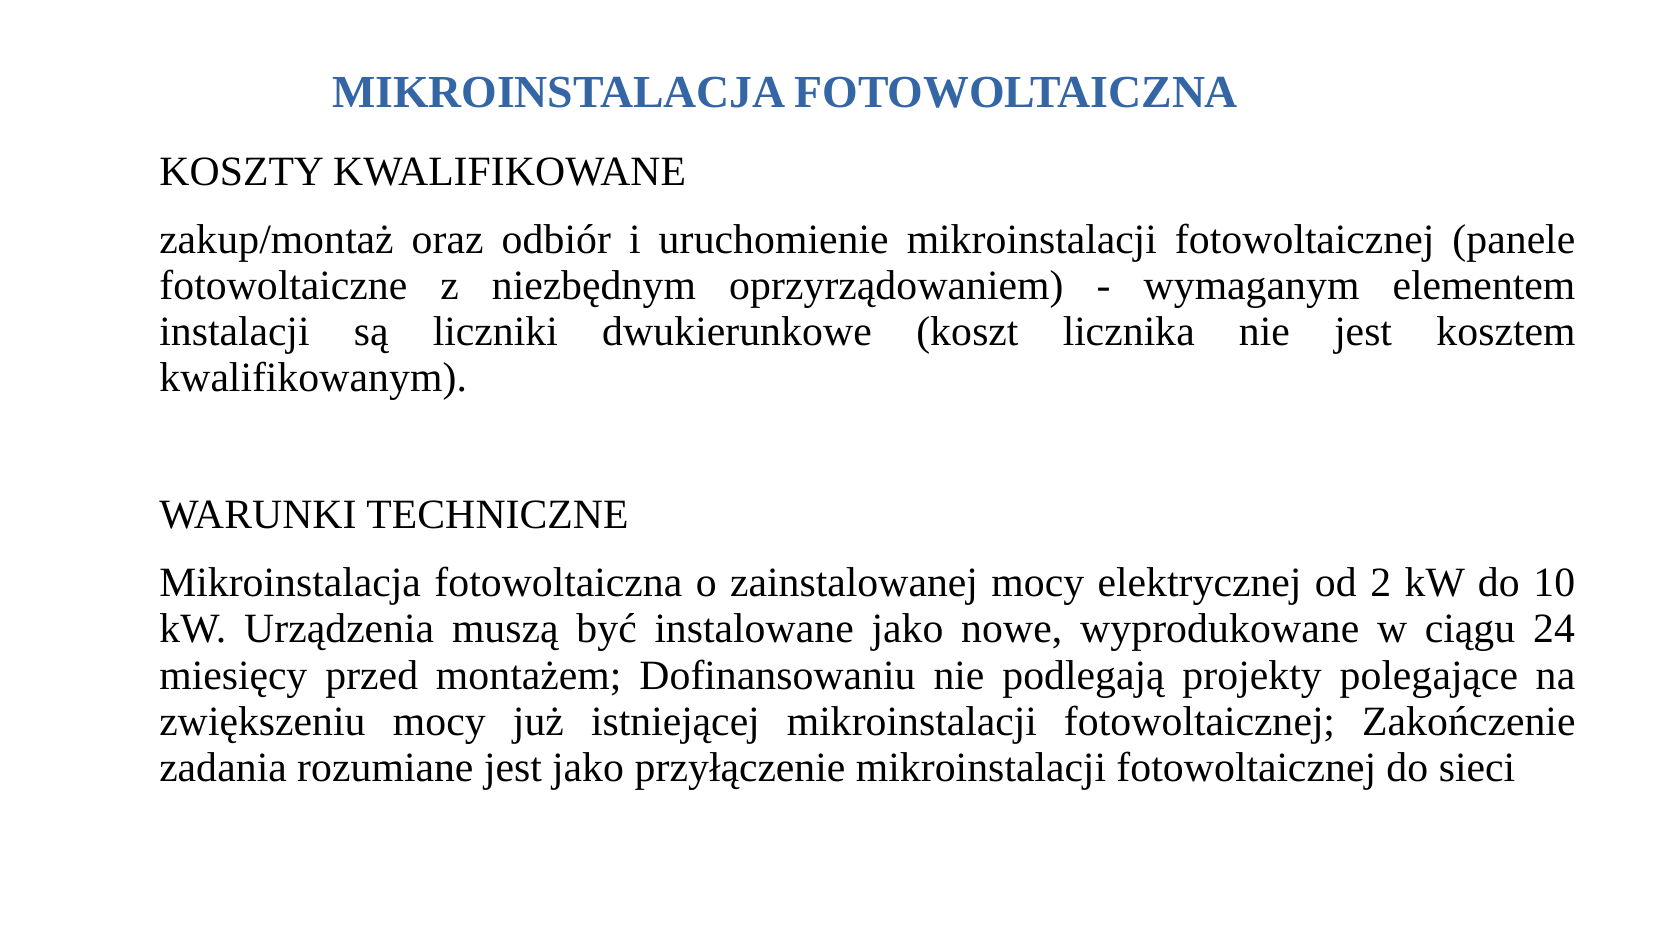

# MIKROINSTALACJA FOTOWOLTAICZNA
KOSZTY KWALIFIKOWANE
zakup/montaż oraz odbiór i uruchomienie mikroinstalacji fotowoltaicznej (panele fotowoltaiczne z niezbędnym oprzyrządowaniem) - wymaganym elementem instalacji są liczniki dwukierunkowe (koszt licznika nie jest kosztem kwalifikowanym).
WARUNKI TECHNICZNE
Mikroinstalacja fotowoltaiczna o zainstalowanej mocy elektrycznej od 2 kW do 10 kW. Urządzenia muszą być instalowane jako nowe, wyprodukowane w ciągu 24 miesięcy przed montażem; Dofinansowaniu nie podlegają projekty polegające na zwiększeniu mocy już istniejącej mikroinstalacji fotowoltaicznej; Zakończenie zadania rozumiane jest jako przyłączenie mikroinstalacji fotowoltaicznej do sieci